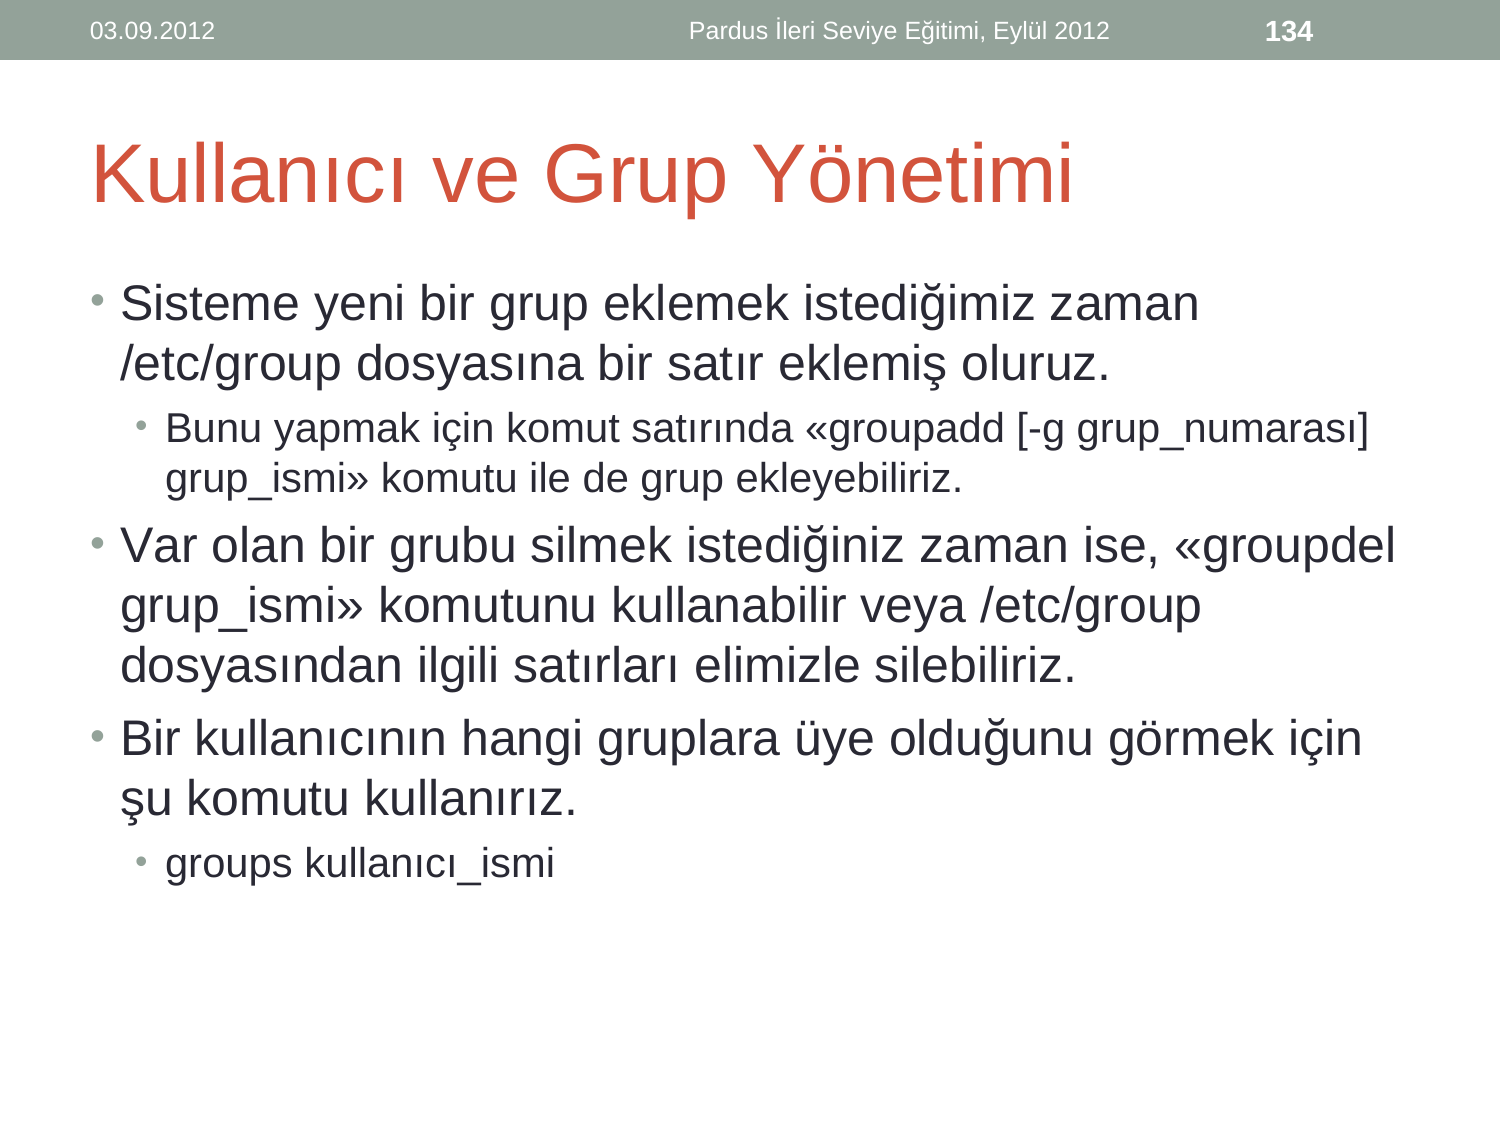

03.09.2012
Pardus İleri Seviye Eğitimi, Eylül 2012
# Kullanıcı ve Grup Yönetimi
Sisteme yeni bir grup eklemek istediğimiz zaman /etc/group dosyasına bir satır eklemiş oluruz.
Bunu yapmak için komut satırında «groupadd [-g grup_numarası] grup_ismi» komutu ile de grup ekleyebiliriz.
Var olan bir grubu silmek istediğiniz zaman ise, «groupdel grup_ismi» komutunu kullanabilir veya /etc/group dosyasından ilgili satırları elimizle silebiliriz.
Bir kullanıcının hangi gruplara üye olduğunu görmek için şu komutu kullanırız.
groups kullanıcı_ismi